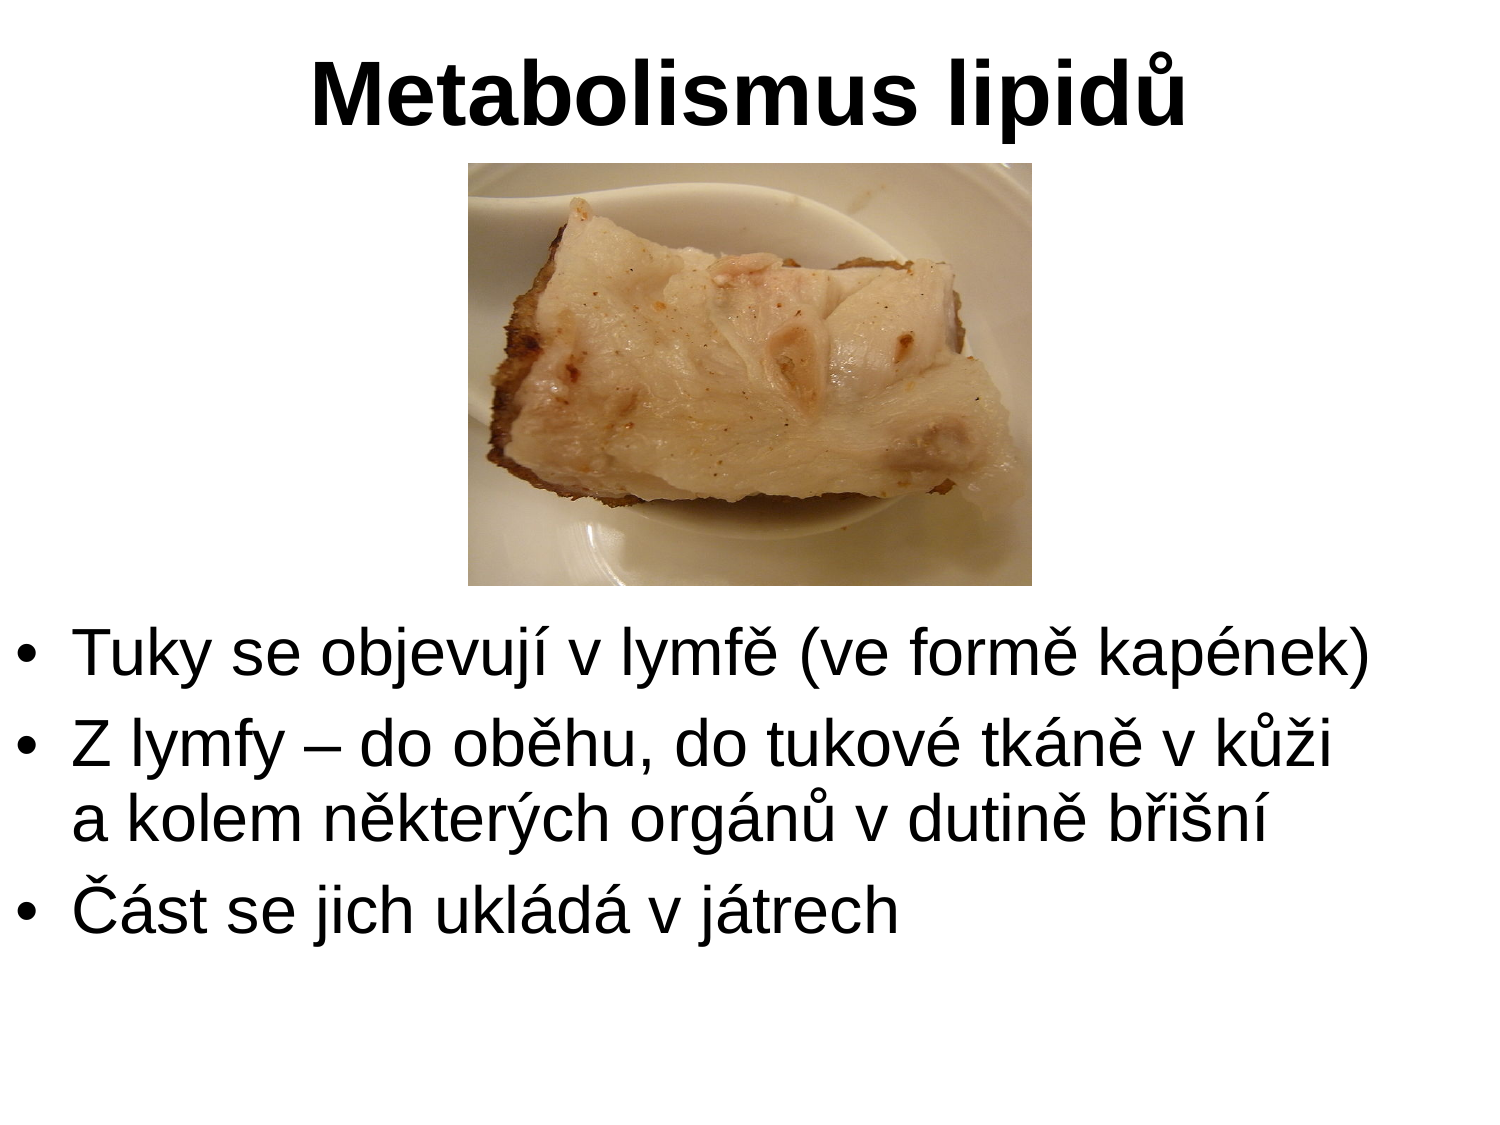

# Metabolismus lipidů
Tuky se objevují v lymfě (ve formě kapének)
Z lymfy – do oběhu, do tukové tkáně v kůži
a kolem některých orgánů v dutině břišní
Část se jich ukládá v játrech